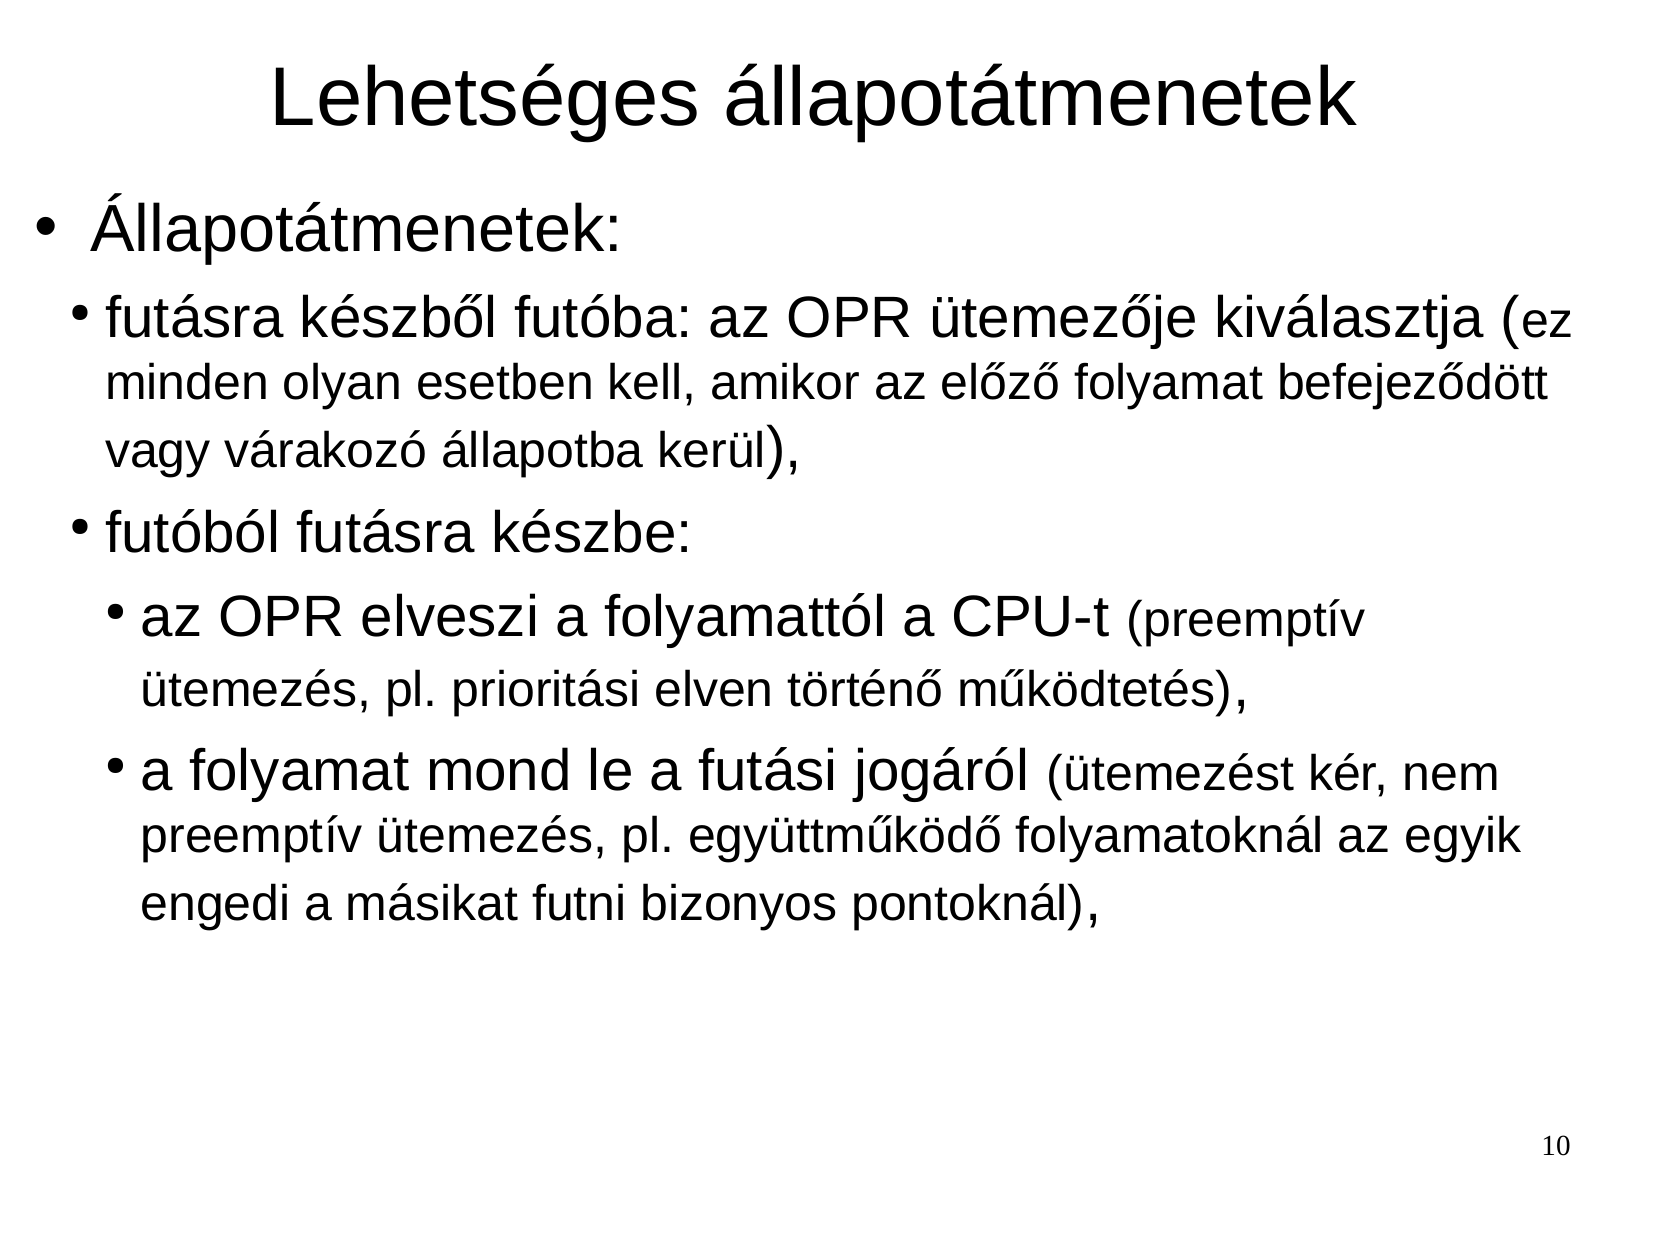

# Lehetséges állapotátmenetek
Állapotátmenetek:
futásra készből futóba: az OPR ütemezője kiválasztja (ez minden olyan esetben kell, amikor az előző folyamat befejeződött vagy várakozó állapotba kerül),
futóból futásra készbe:
az OPR elveszi a folyamattól a CPU-t (preemptív ütemezés, pl. prioritási elven történő működtetés),
a folyamat mond le a futási jogáról (ütemezést kér, nem preemptív ütemezés, pl. együttműködő folyamatoknál az egyik engedi a másikat futni bizonyos pontoknál),
10